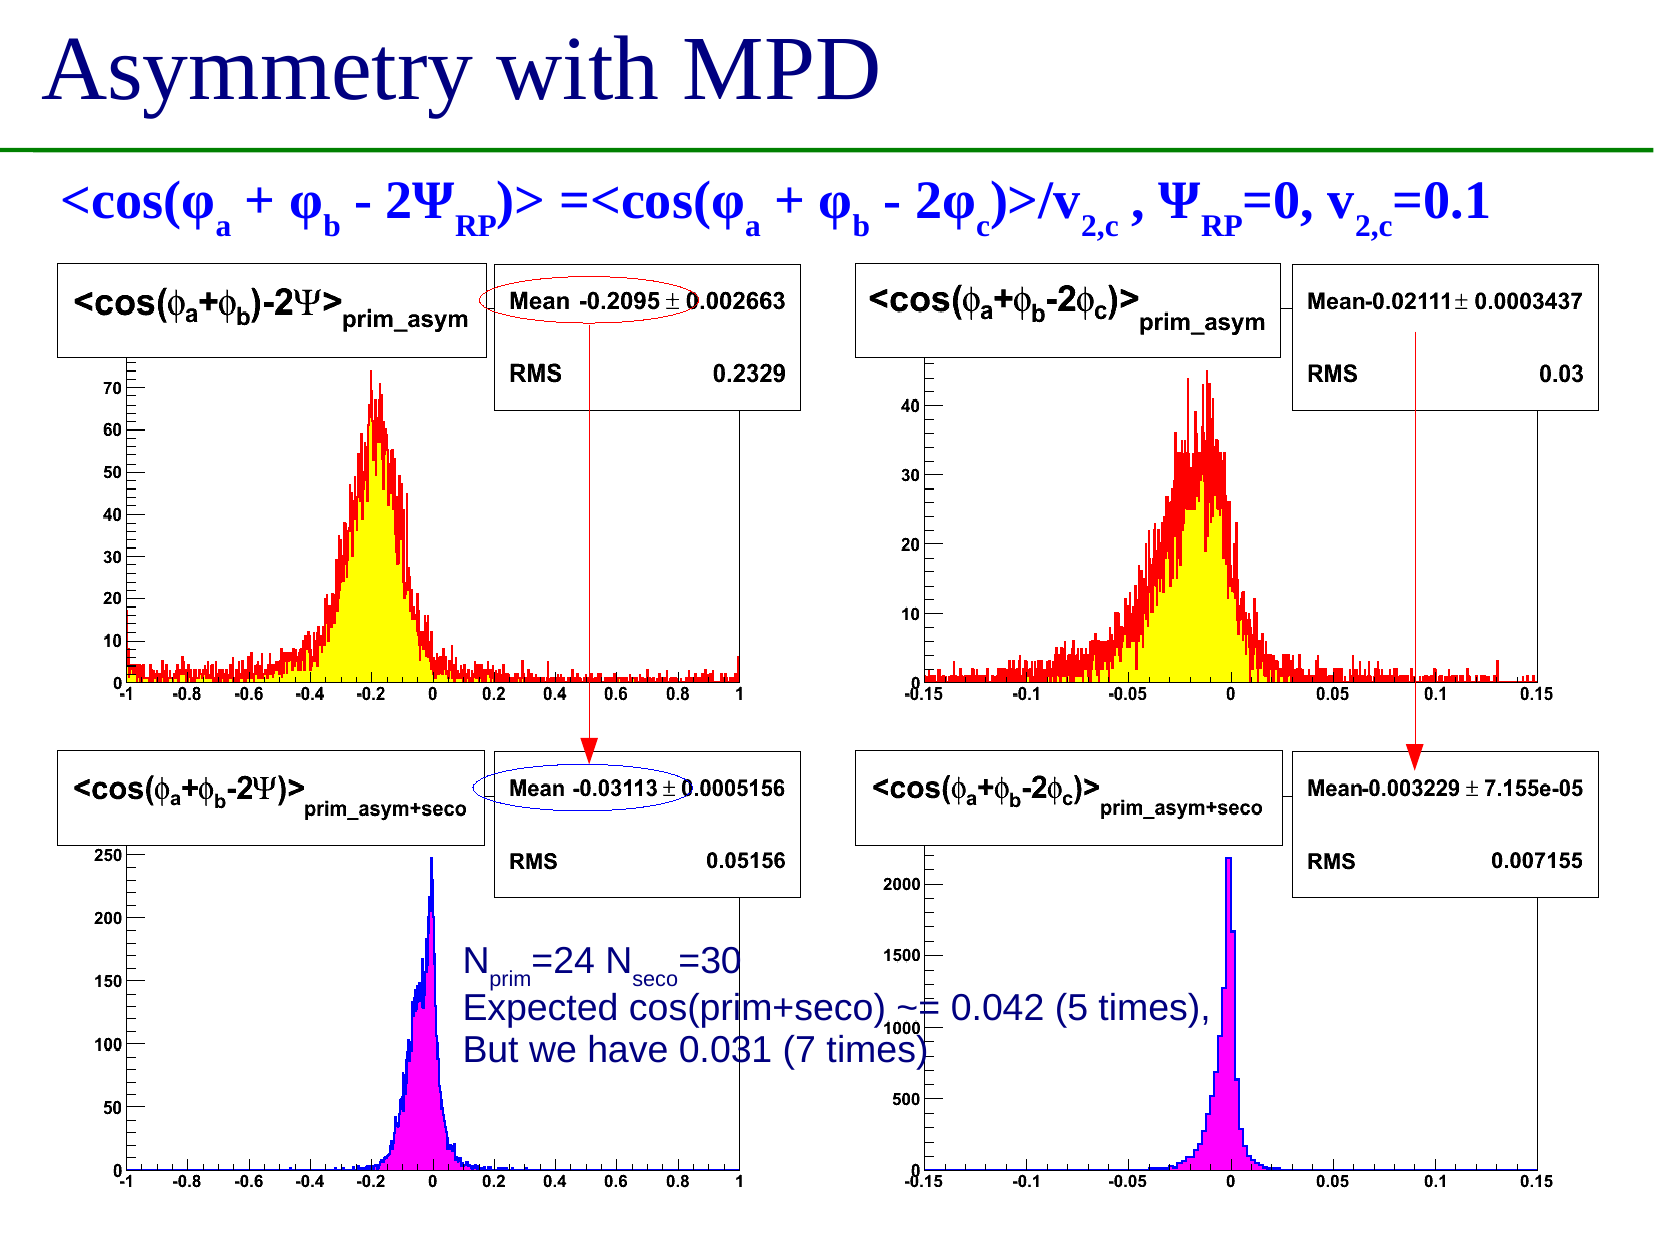

# Asymmetry with MPD
<cos(φa + φb - 2ΨRP)> =<cos(φa + φb - 2φc)>/v2,c , ΨRP=0, v2,c=0.1
Nprim=24 Nseco=30
Expected cos(prim+seco) ~= 0.042 (5 times),
But we have 0.031 (7 times)